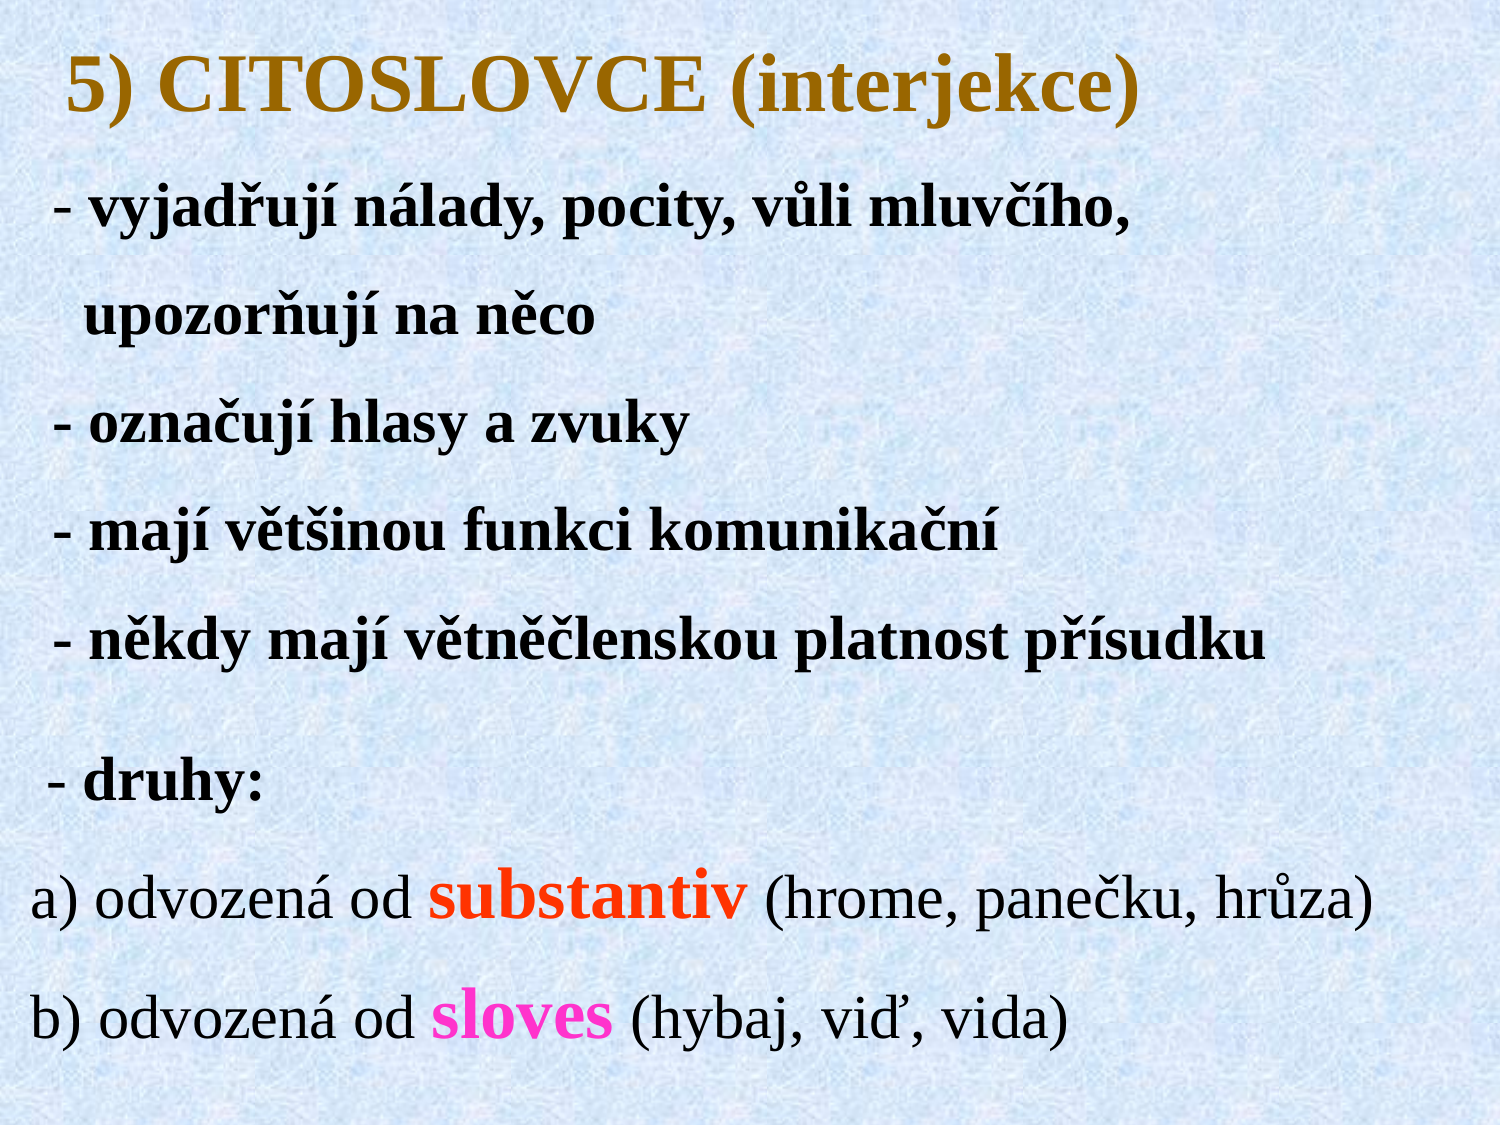

5) CITOSLOVCE (interjekce)
 vyjadřují nálady, pocity, vůli mluvčího,
 upozorňují na něco
- označují hlasy a zvuky
- mají většinou funkci komunikační
- někdy mají větněčlenskou platnost přísudku
 - druhy:
 a) odvozená od substantiv (hrome, panečku, hrůza)
 b) odvozená od sloves (hybaj, viď, vida)